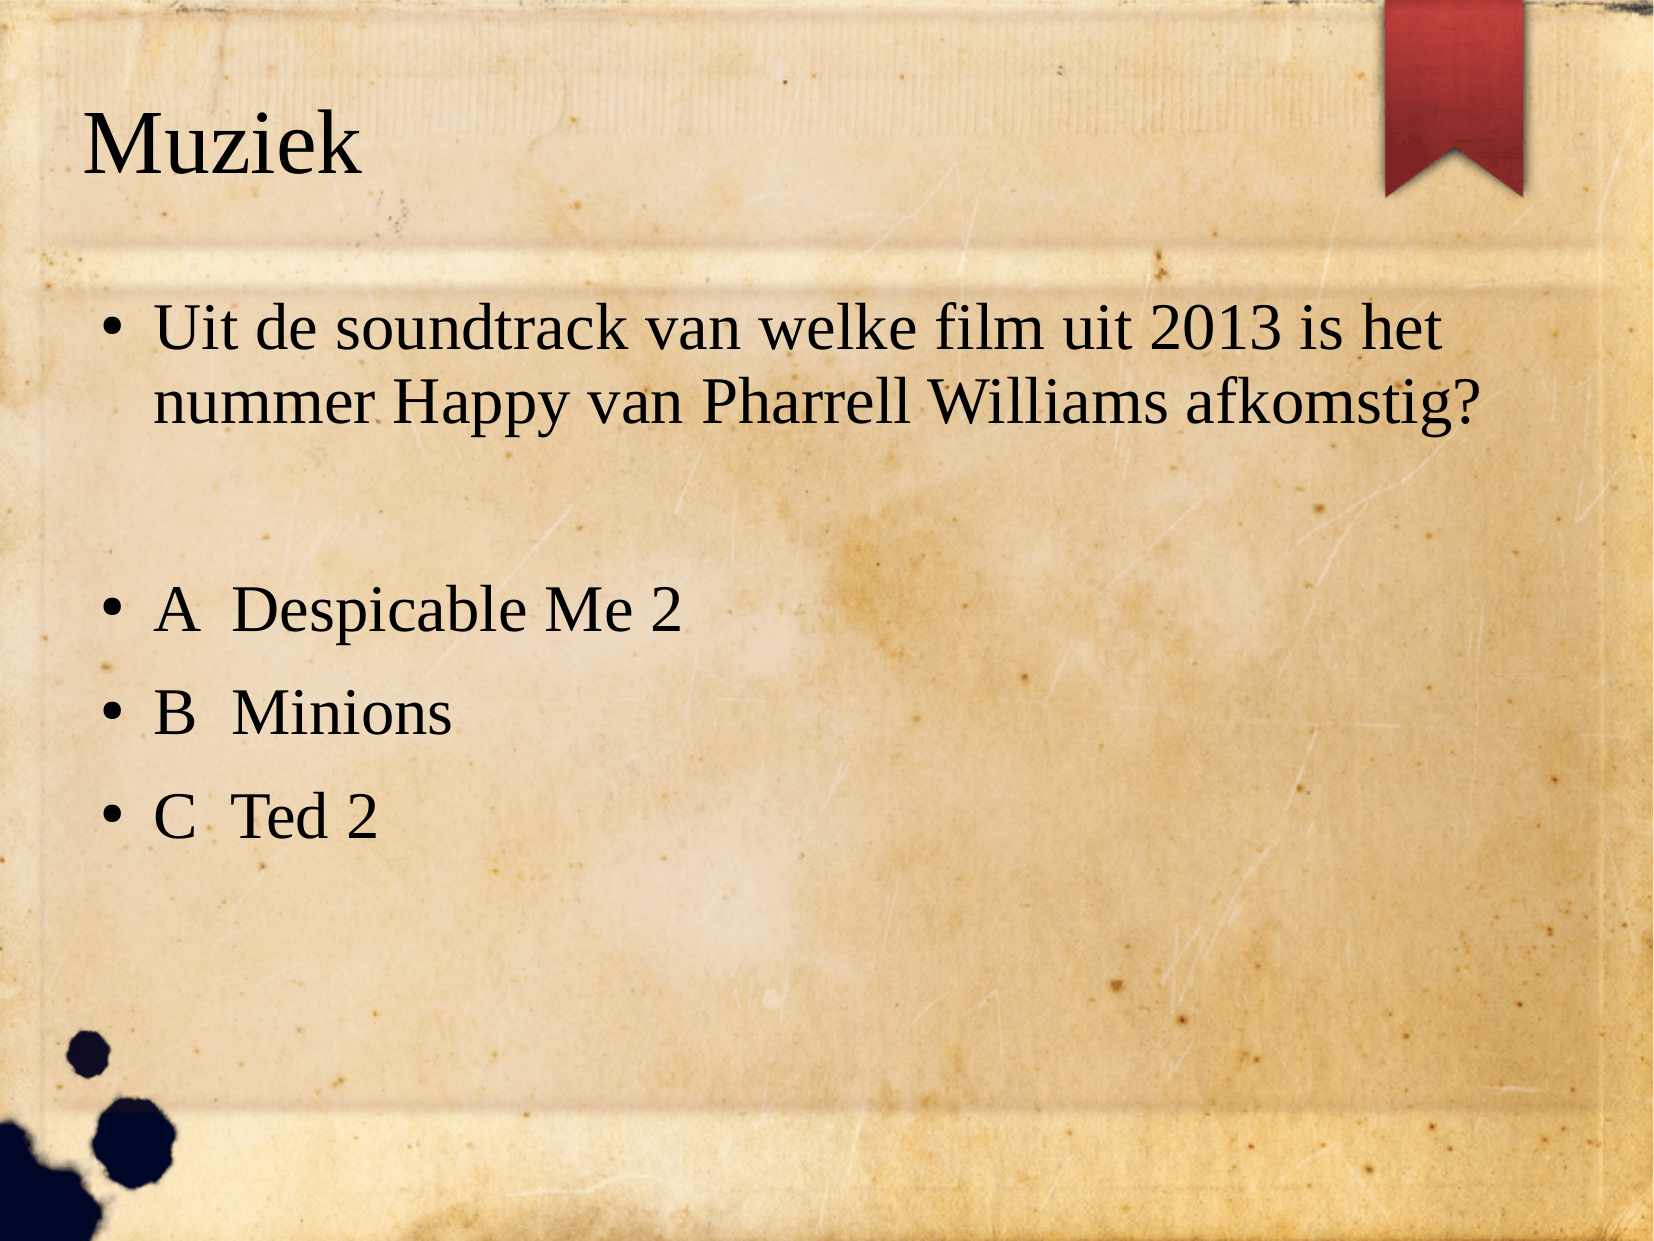

# Muziek
Uit de soundtrack van welke film uit 2013 is het nummer Happy van Pharrell Williams afkomstig?
A Despicable Me 2
B Minions
C Ted 2